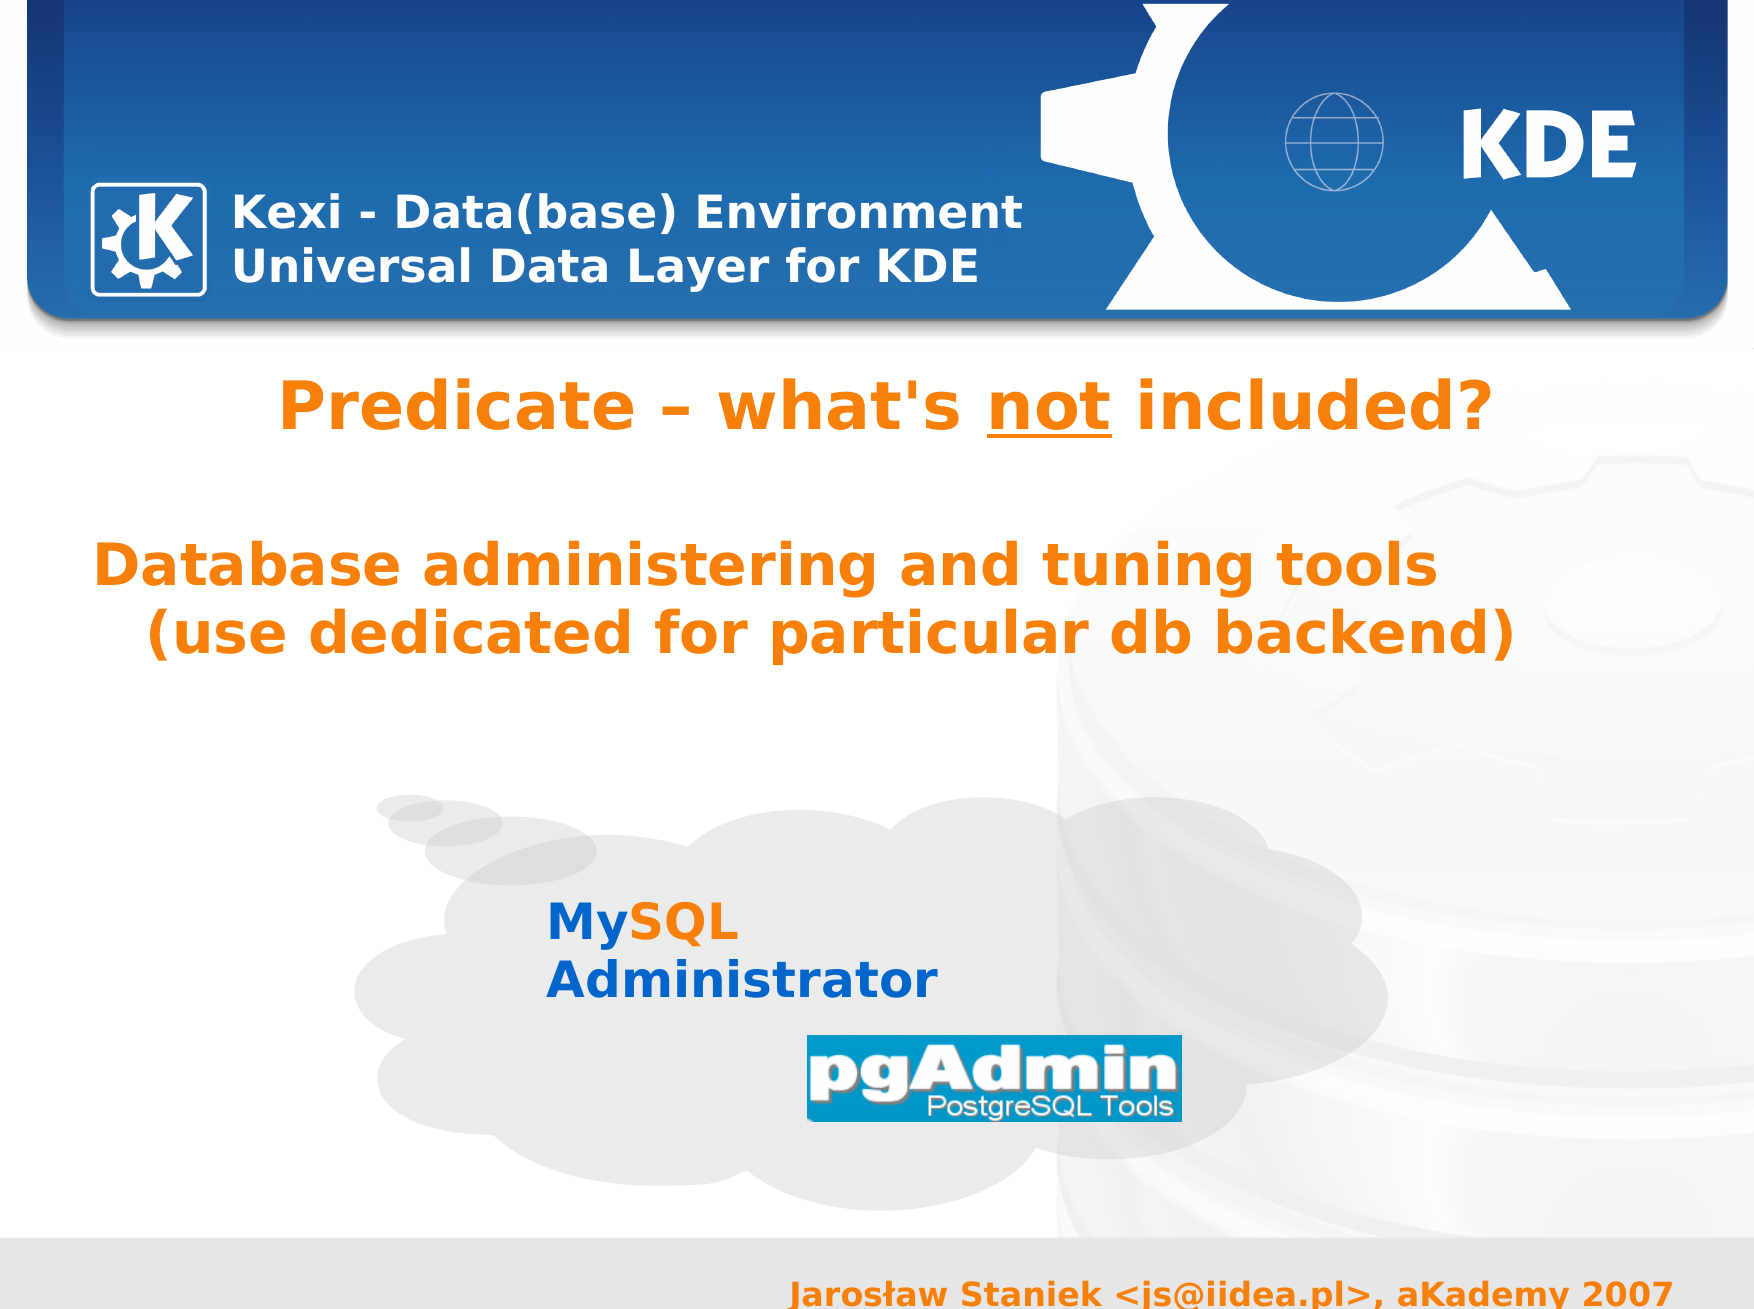

# Predicate – what's not included?
Database administering and tuning tools
(use dedicated for particular db backend)
MySQL
Administrator